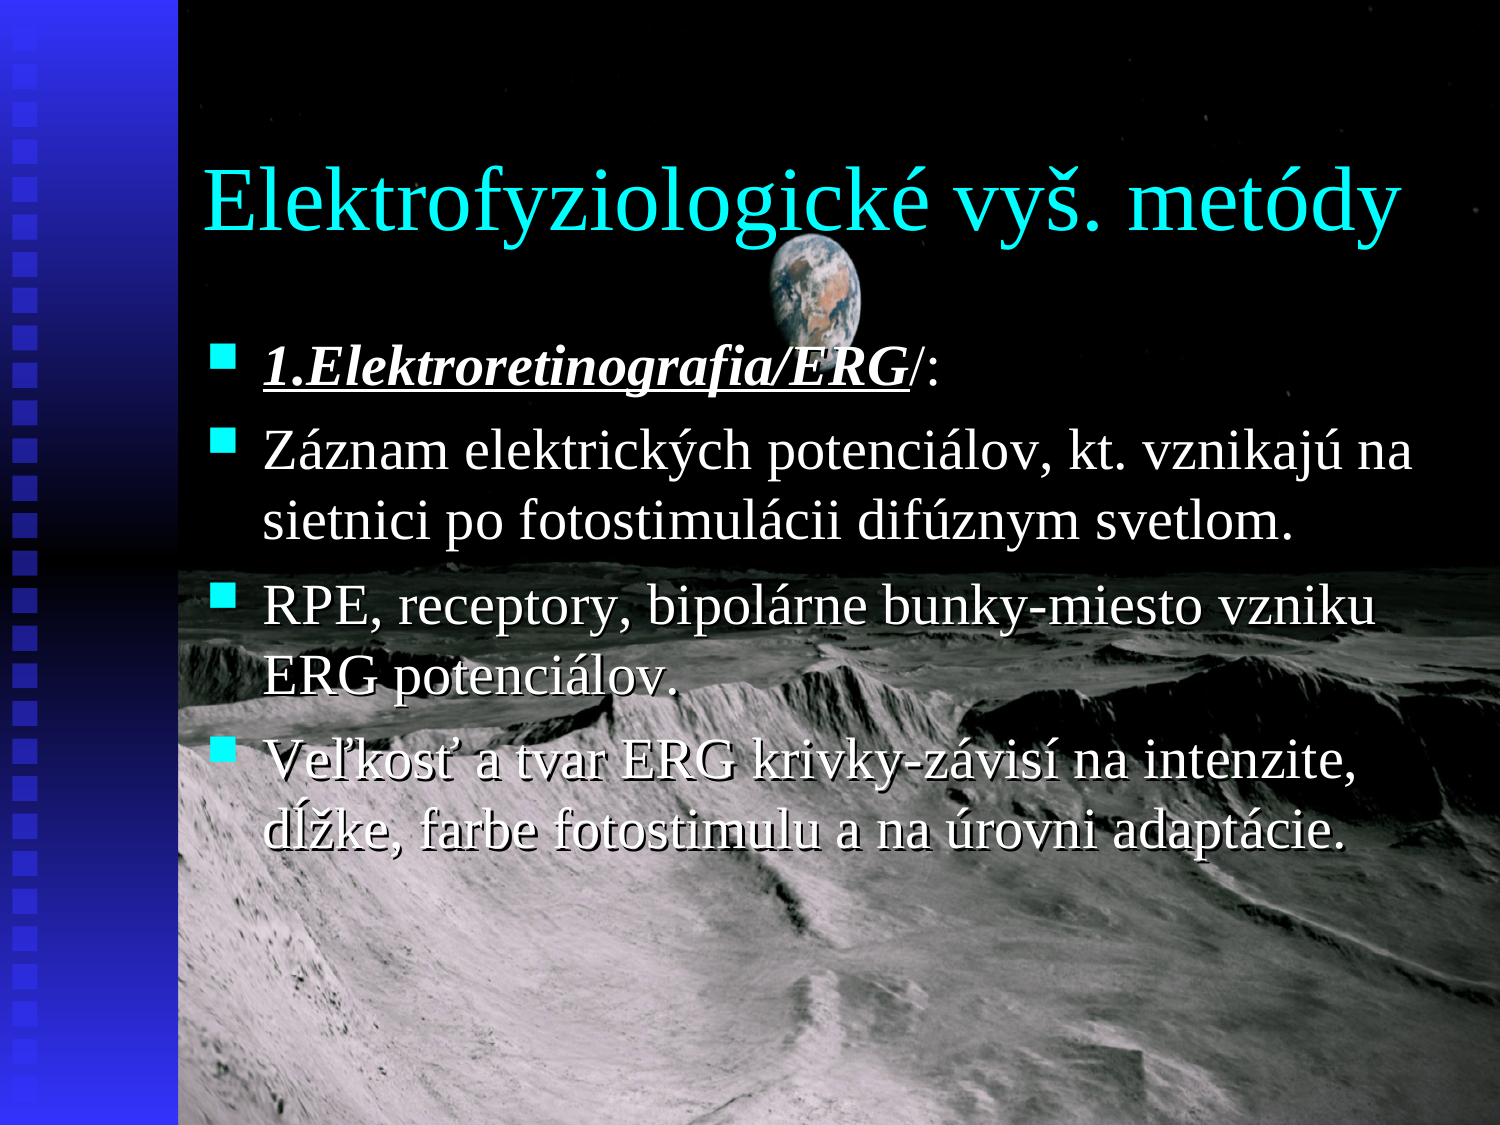

# Elektrofyziologické vyš. metódy
1.Elektroretinografia/ERG/:
Záznam elektrických potenciálov, kt. vznikajú na sietnici po fotostimulácii difúznym svetlom.
RPE, receptory, bipolárne bunky-miesto vzniku ERG potenciálov.
Veľkosť a tvar ERG krivky-závisí na intenzite, dĺžke, farbe fotostimulu a na úrovni adaptácie.